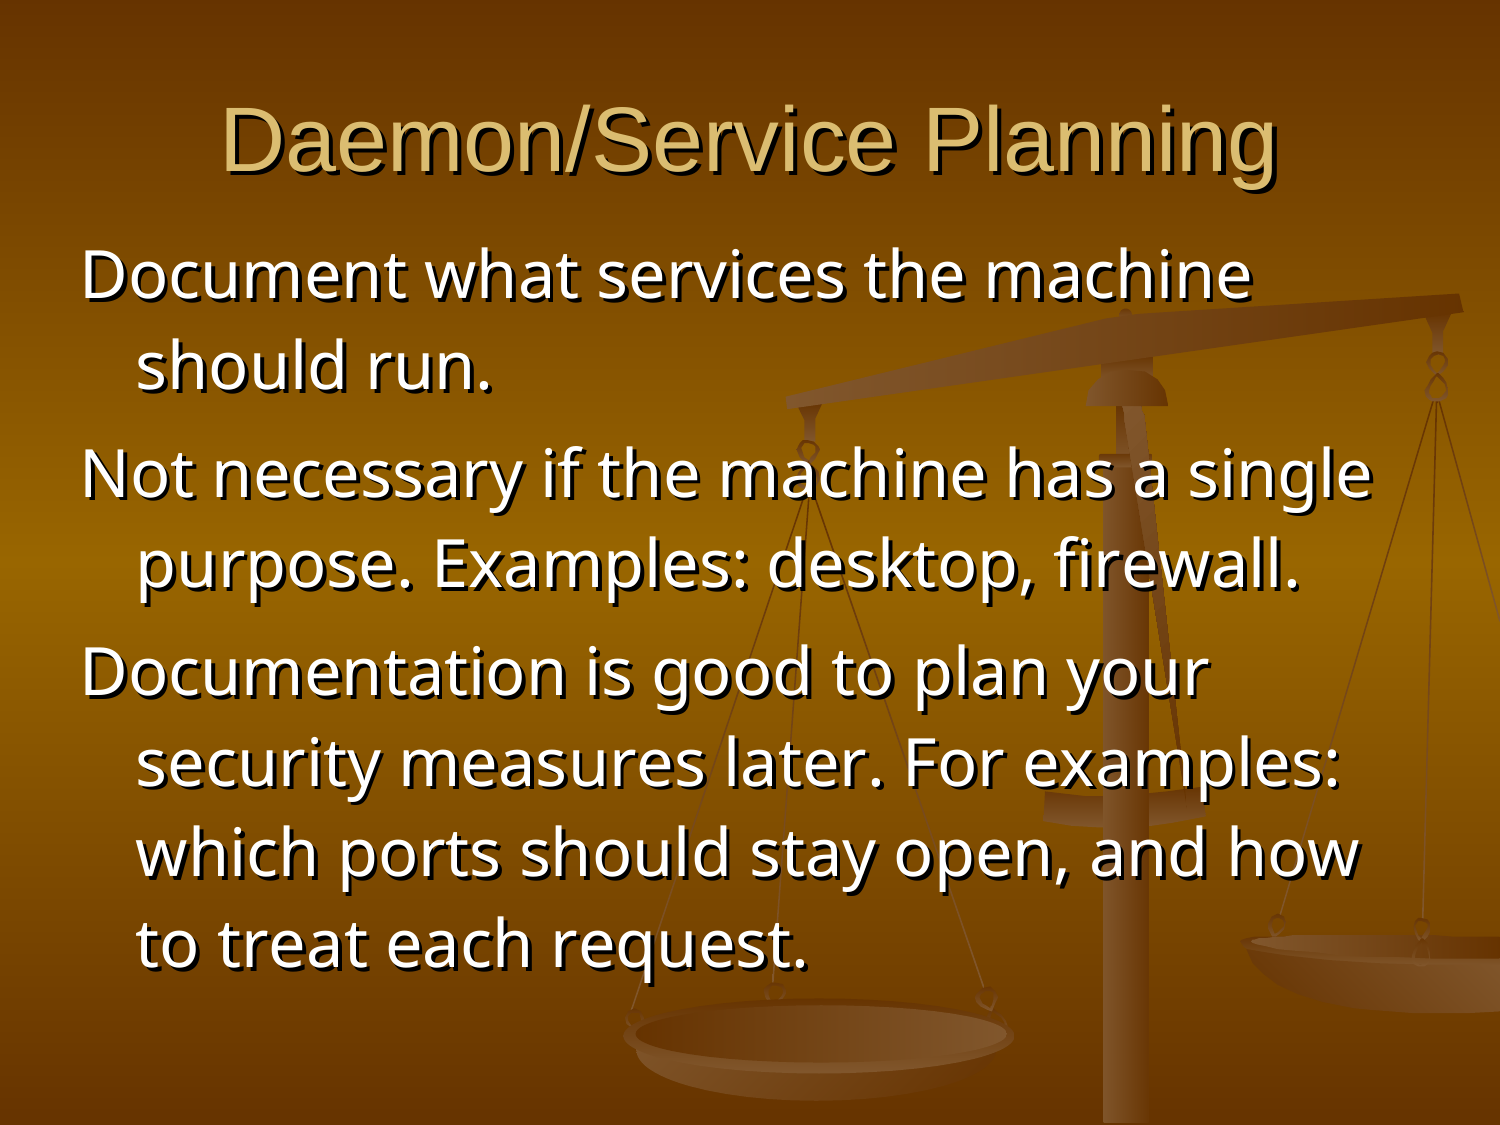

# Daemon/Service Planning
Document what services the machine should run.
Not necessary if the machine has a single purpose. Examples: desktop, firewall.
Documentation is good to plan your security measures later. For examples: which ports should stay open, and how to treat each request.